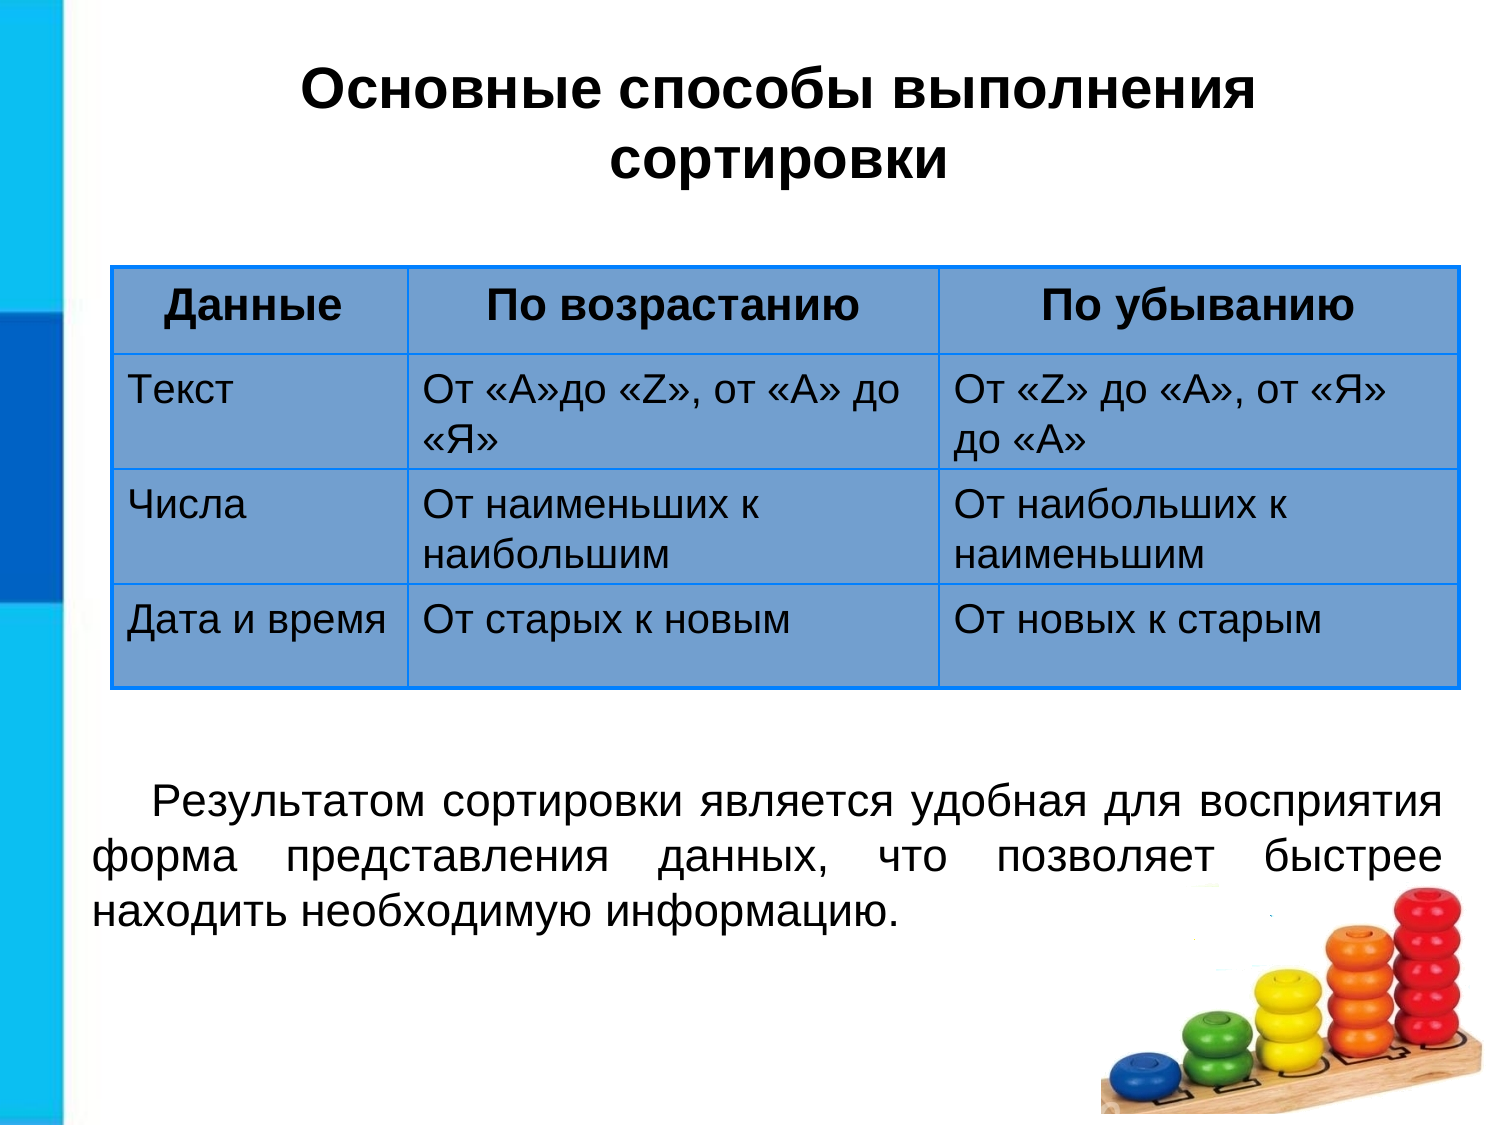

Основные способы выполнения сортировки
| Данные | По возрастанию | По убыванию |
| --- | --- | --- |
| Текст | От «А»до «Z», от «А» до «Я» | От «Z» до «А», от «Я» до «А» |
| Числа | От наименьших к наибольшим | От наибольших к наименьшим |
| Дата и время | От старых к новым | От новых к старым |
Результатом сортировки является удобная для восприятия форма представления данных, что позволяет быстрее находить необходимую информацию.